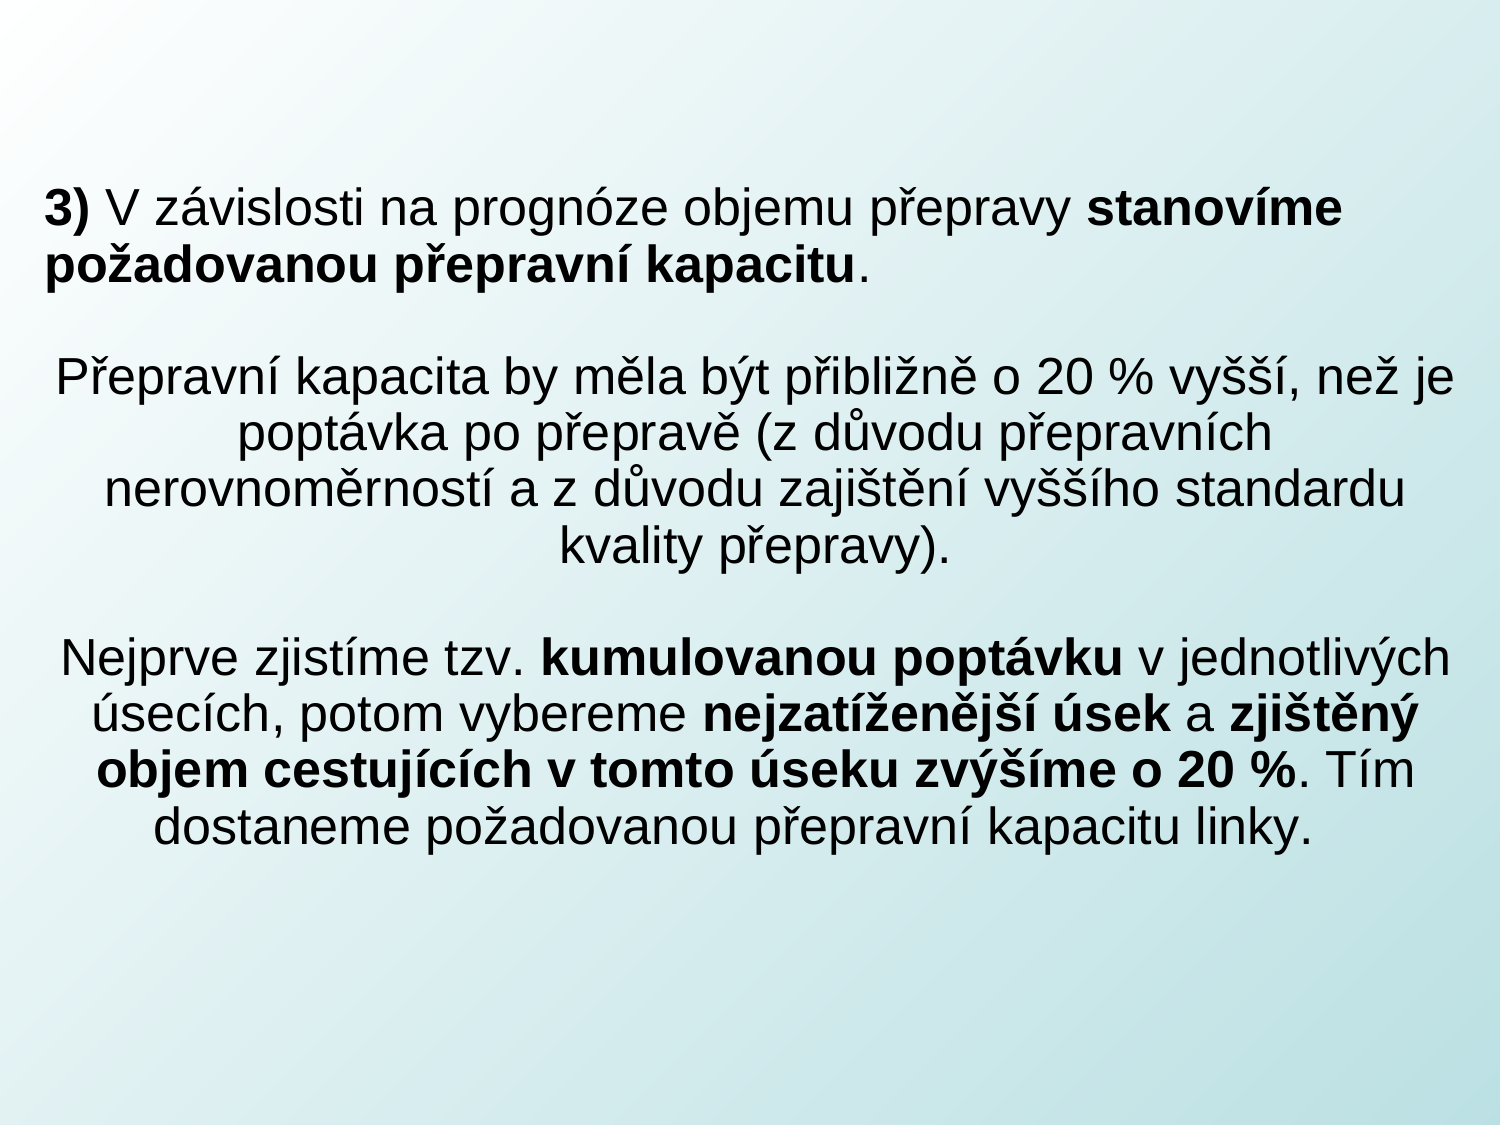

# 3) V závislosti na prognóze objemu přepravy stanovíme požadovanou přepravní kapacitu.
Přepravní kapacita by měla být přibližně o 20 % vyšší, než je poptávka po přepravě (z důvodu přepravních nerovnoměrností a z důvodu zajištění vyššího standardu kvality přepravy).
Nejprve zjistíme tzv. kumulovanou poptávku v jednotlivých úsecích, potom vybereme nejzatíženější úsek a zjištěný objem cestujících v tomto úseku zvýšíme o 20 %. Tím dostaneme požadovanou přepravní kapacitu linky.